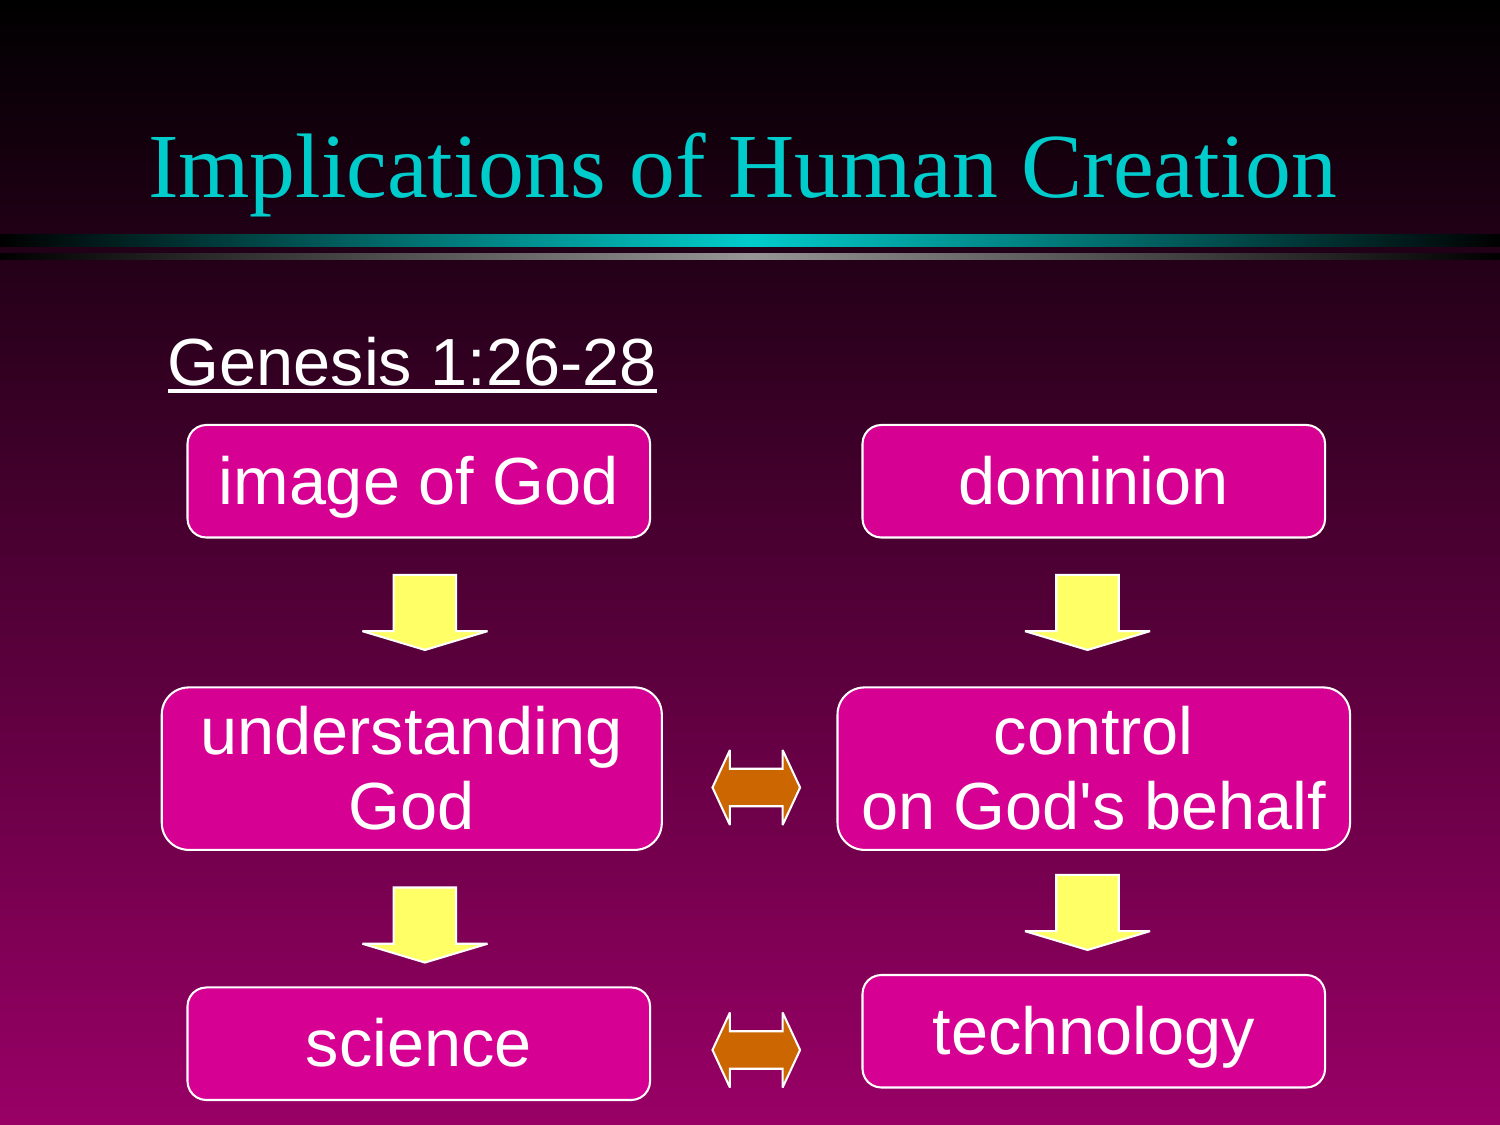

# Implications of Human Creation
Genesis 1:26-28
image of God
dominion
understanding
God
control
on God's behalf
technology
science